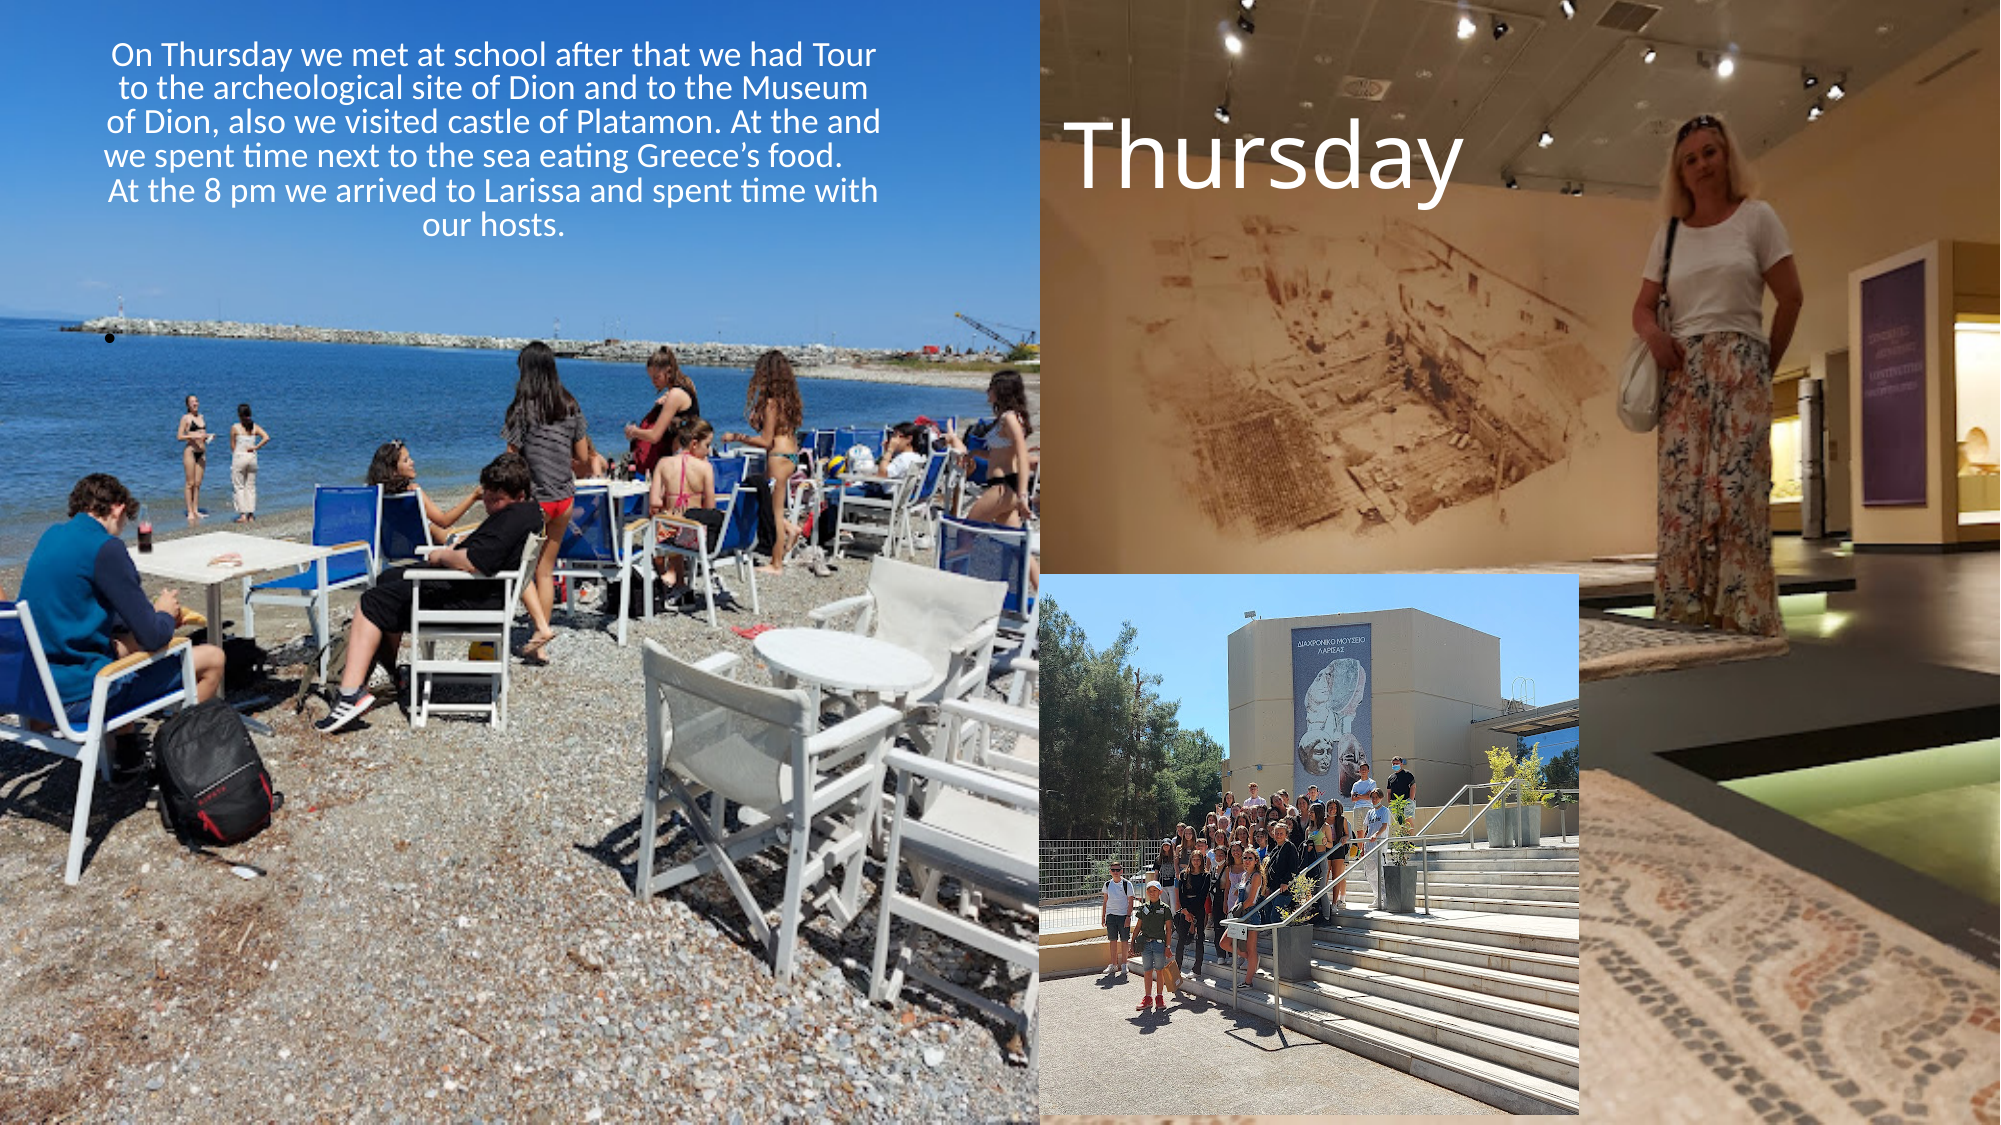

On Thursday we met at school after that we had Tour to the archeological site of Dion and to the Museum of Dion, also we visited castle of Platamon. At the and we spent time next to the sea eating Greece’s food. At the 8 pm we arrived to Larissa and spent time with our hosts.
# Thursday